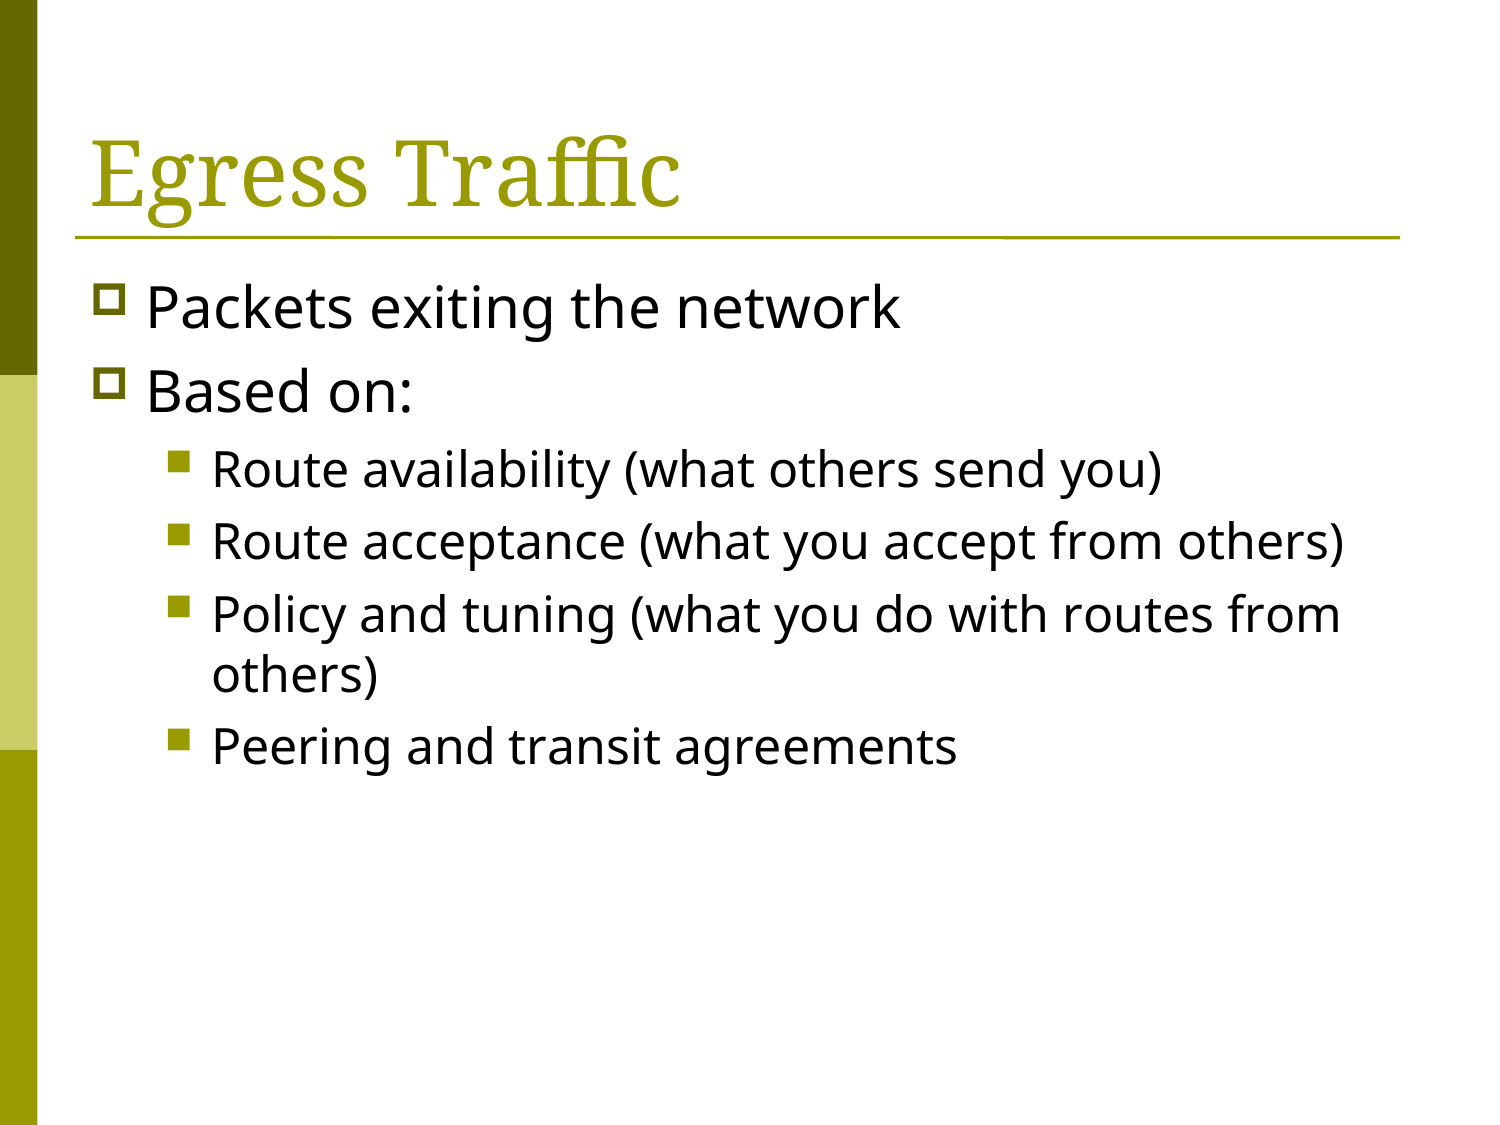

# Egress Traffic
Packets exiting the network
Based on:
Route availability (what others send you)
Route acceptance (what you accept from others)
Policy and tuning (what you do with routes from others)
Peering and transit agreements